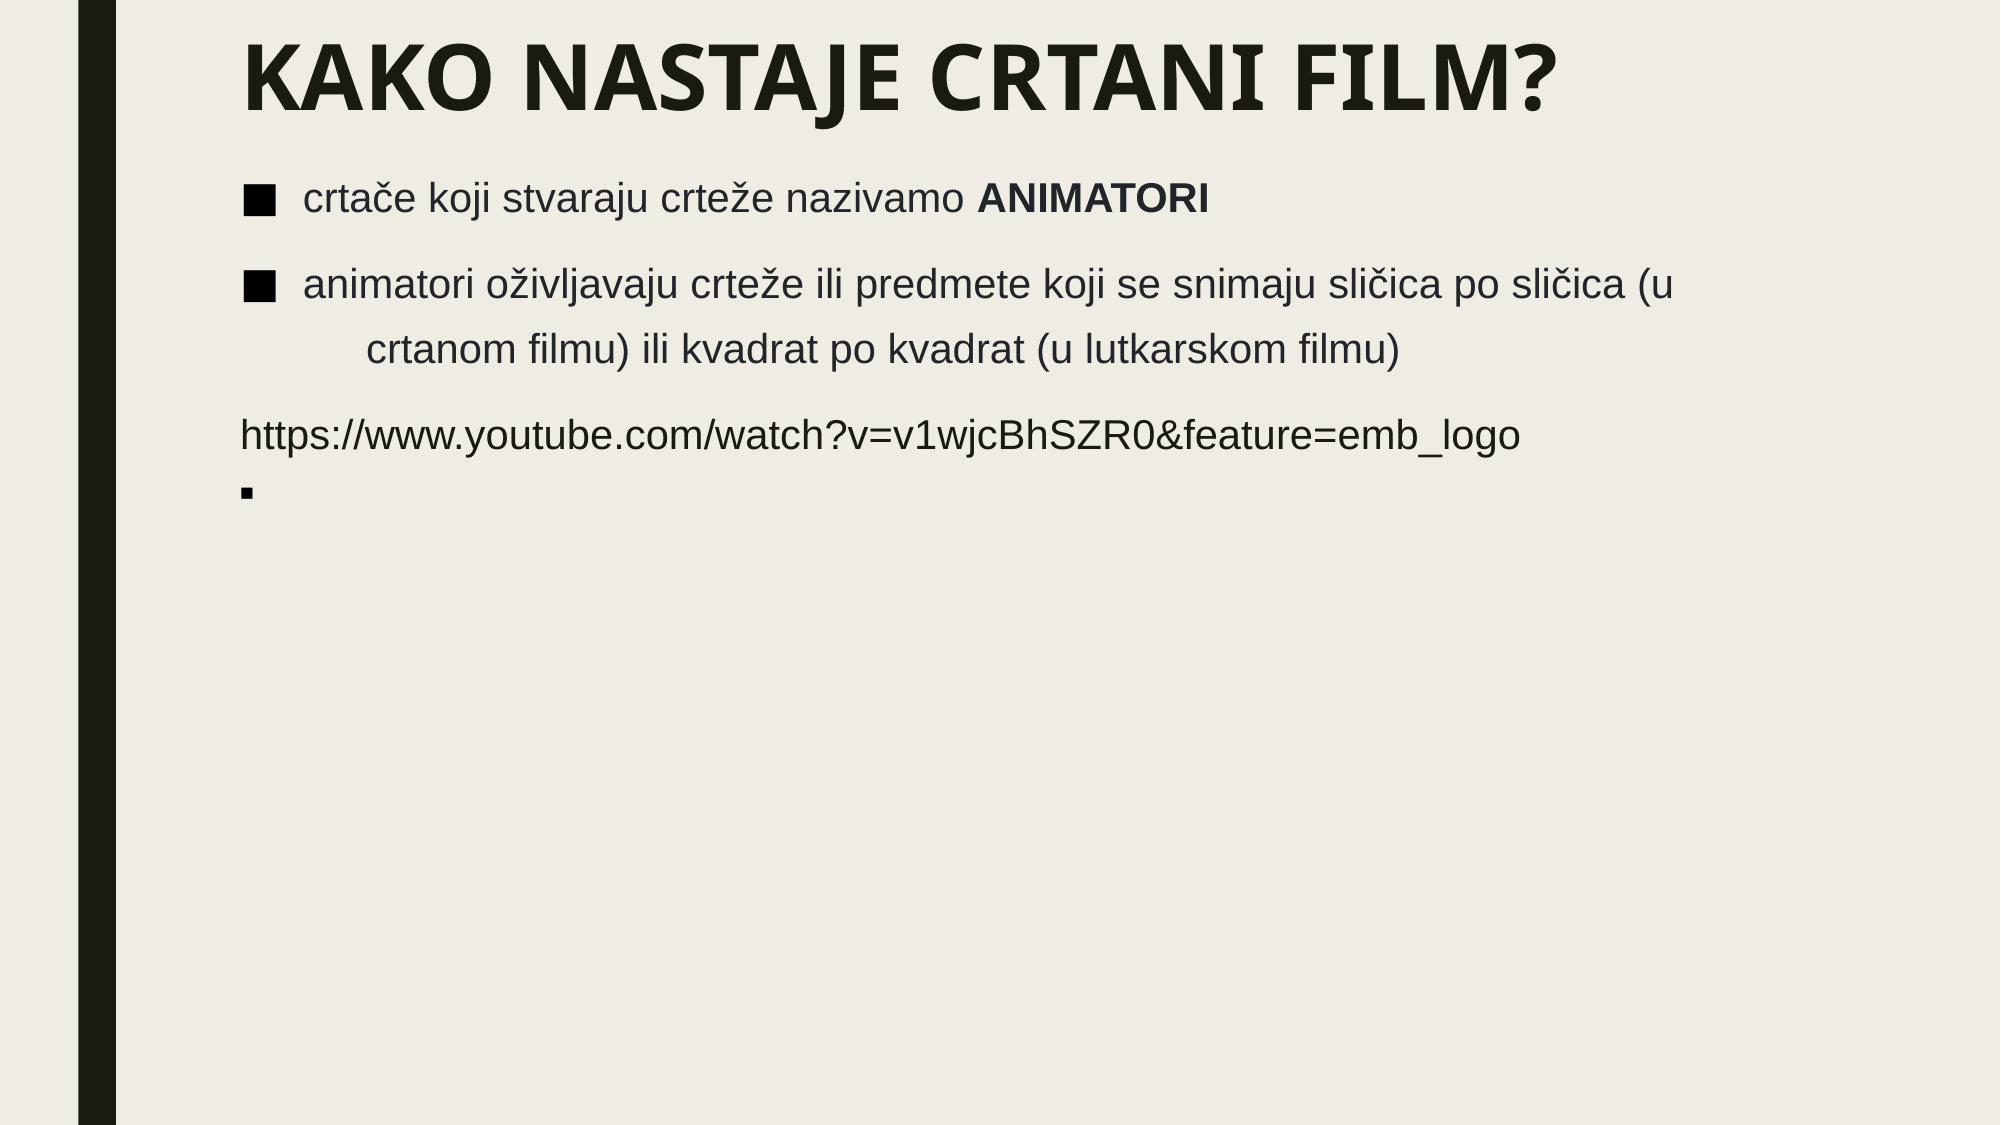

# KAKO NASTAJE CRTANI FILM?
crtače koji stvaraju crteže nazivamo ANIMATORI
animatori oživljavaju crteže ili predmete koji se snimaju sličica po sličica (u crtanom filmu) ili kvadrat po kvadrat (u lutkarskom filmu)
https://www.youtube.com/watch?v=v1wjcBhSZR0&feature=emb_logo